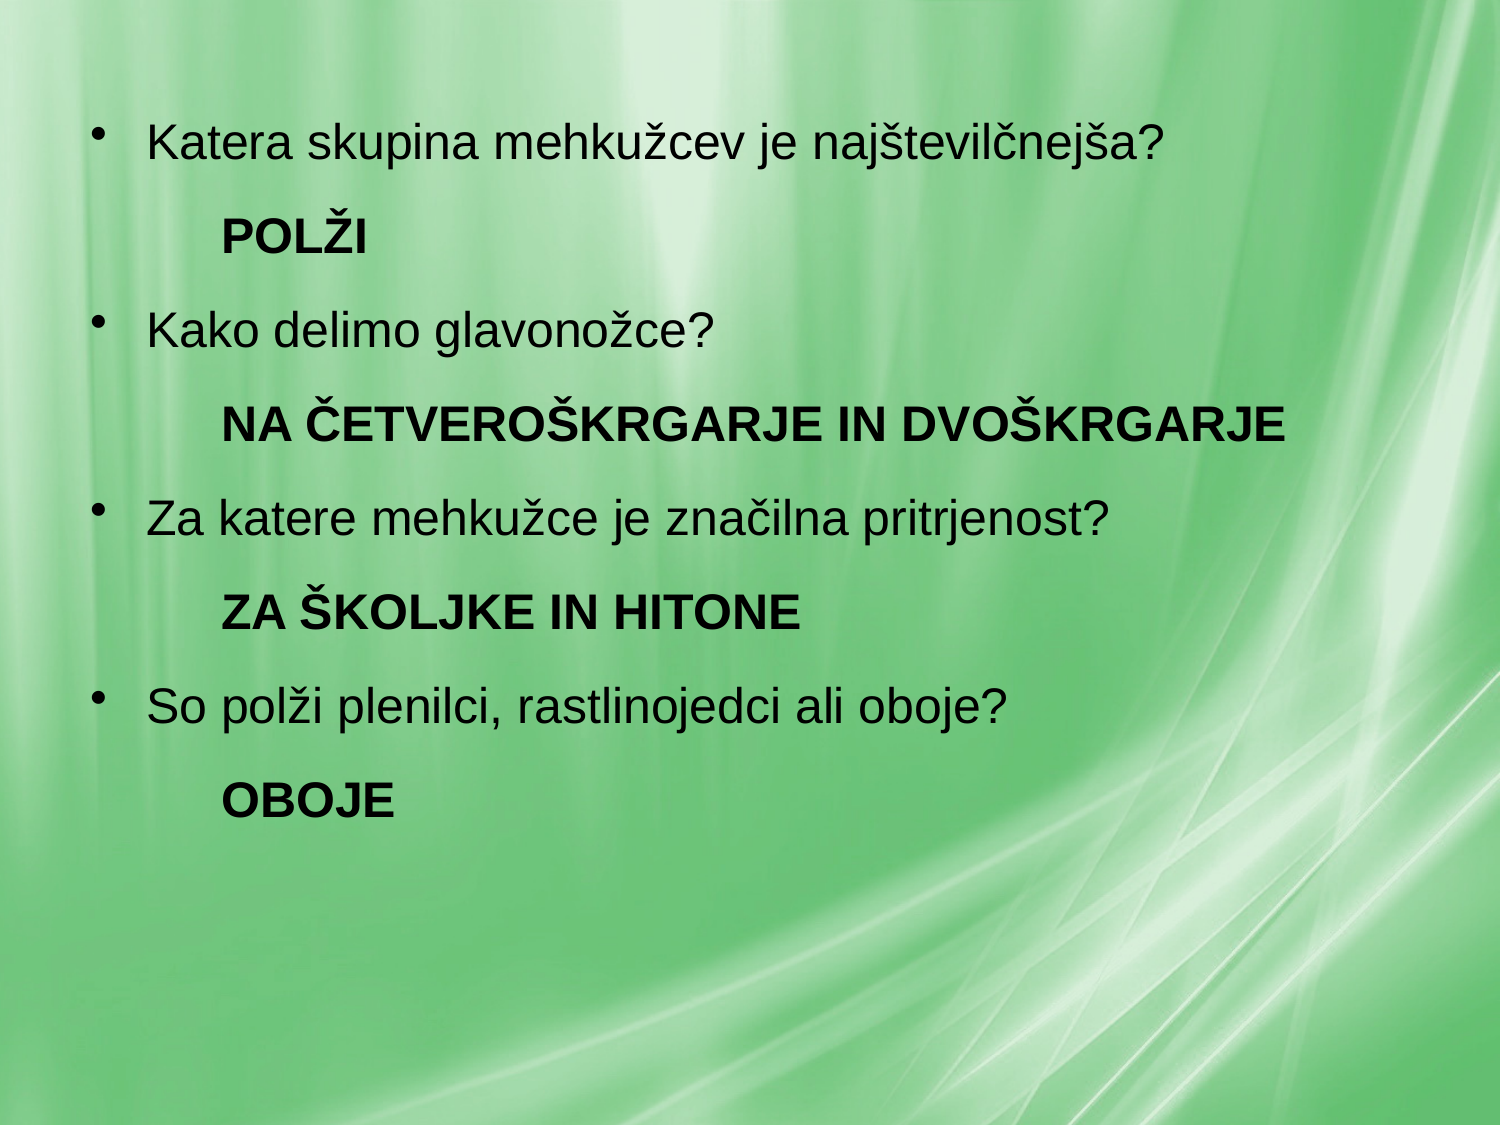

# Katera skupina mehkužcev je najštevilčnejša?
		POLŽI
Kako delimo glavonožce?
		NA ČETVEROŠKRGARJE IN DVOŠKRGARJE
Za katere mehkužce je značilna pritrjenost?
		ZA ŠKOLJKE IN HITONE
So polži plenilci, rastlinojedci ali oboje?
		OBOJE